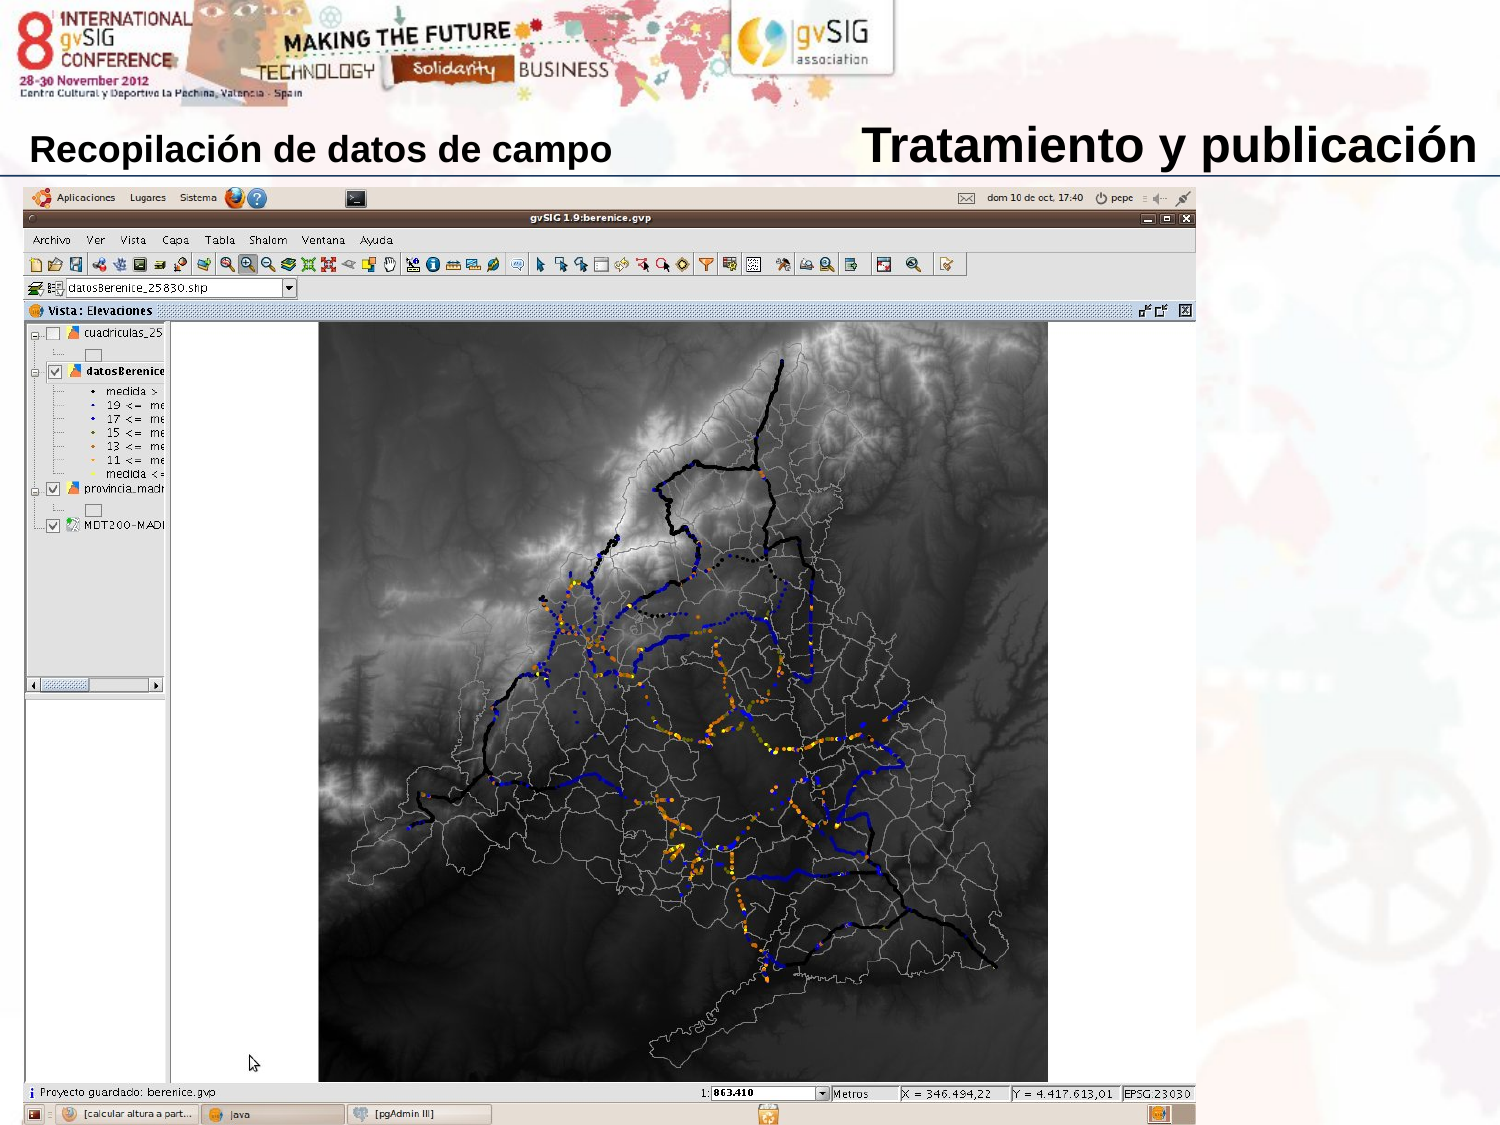

Tratamiento y publicación
Recopilación de datos de campo